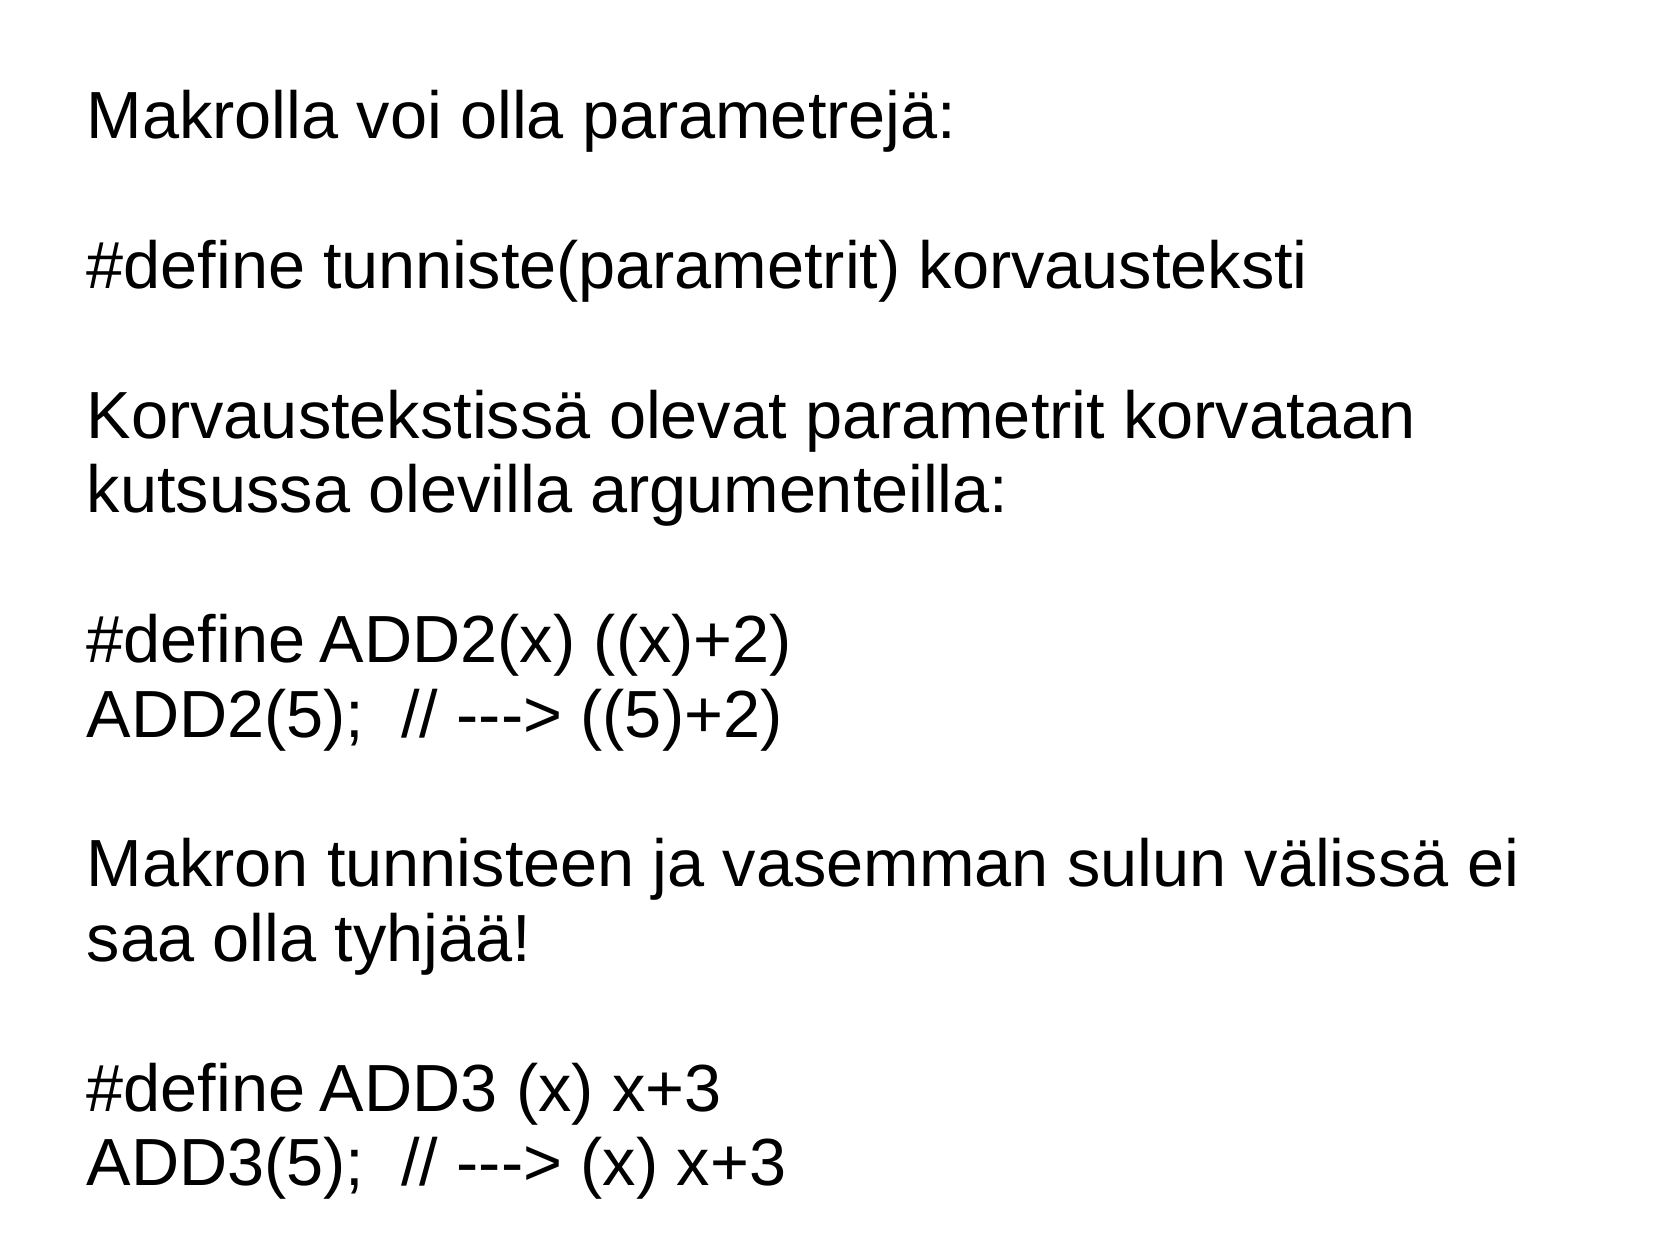

Makrolla voi olla parametrejä:
#define tunniste(parametrit) korvausteksti
Korvaustekstissä olevat parametrit korvataan kutsussa olevilla argumenteilla:
#define ADD2(x) ((x)+2)
ADD2(5); // ---> ((5)+2)
Makron tunnisteen ja vasemman sulun välissä ei saa olla tyhjää!
#define ADD3 (x) x+3
ADD3(5); // ---> (x) x+3